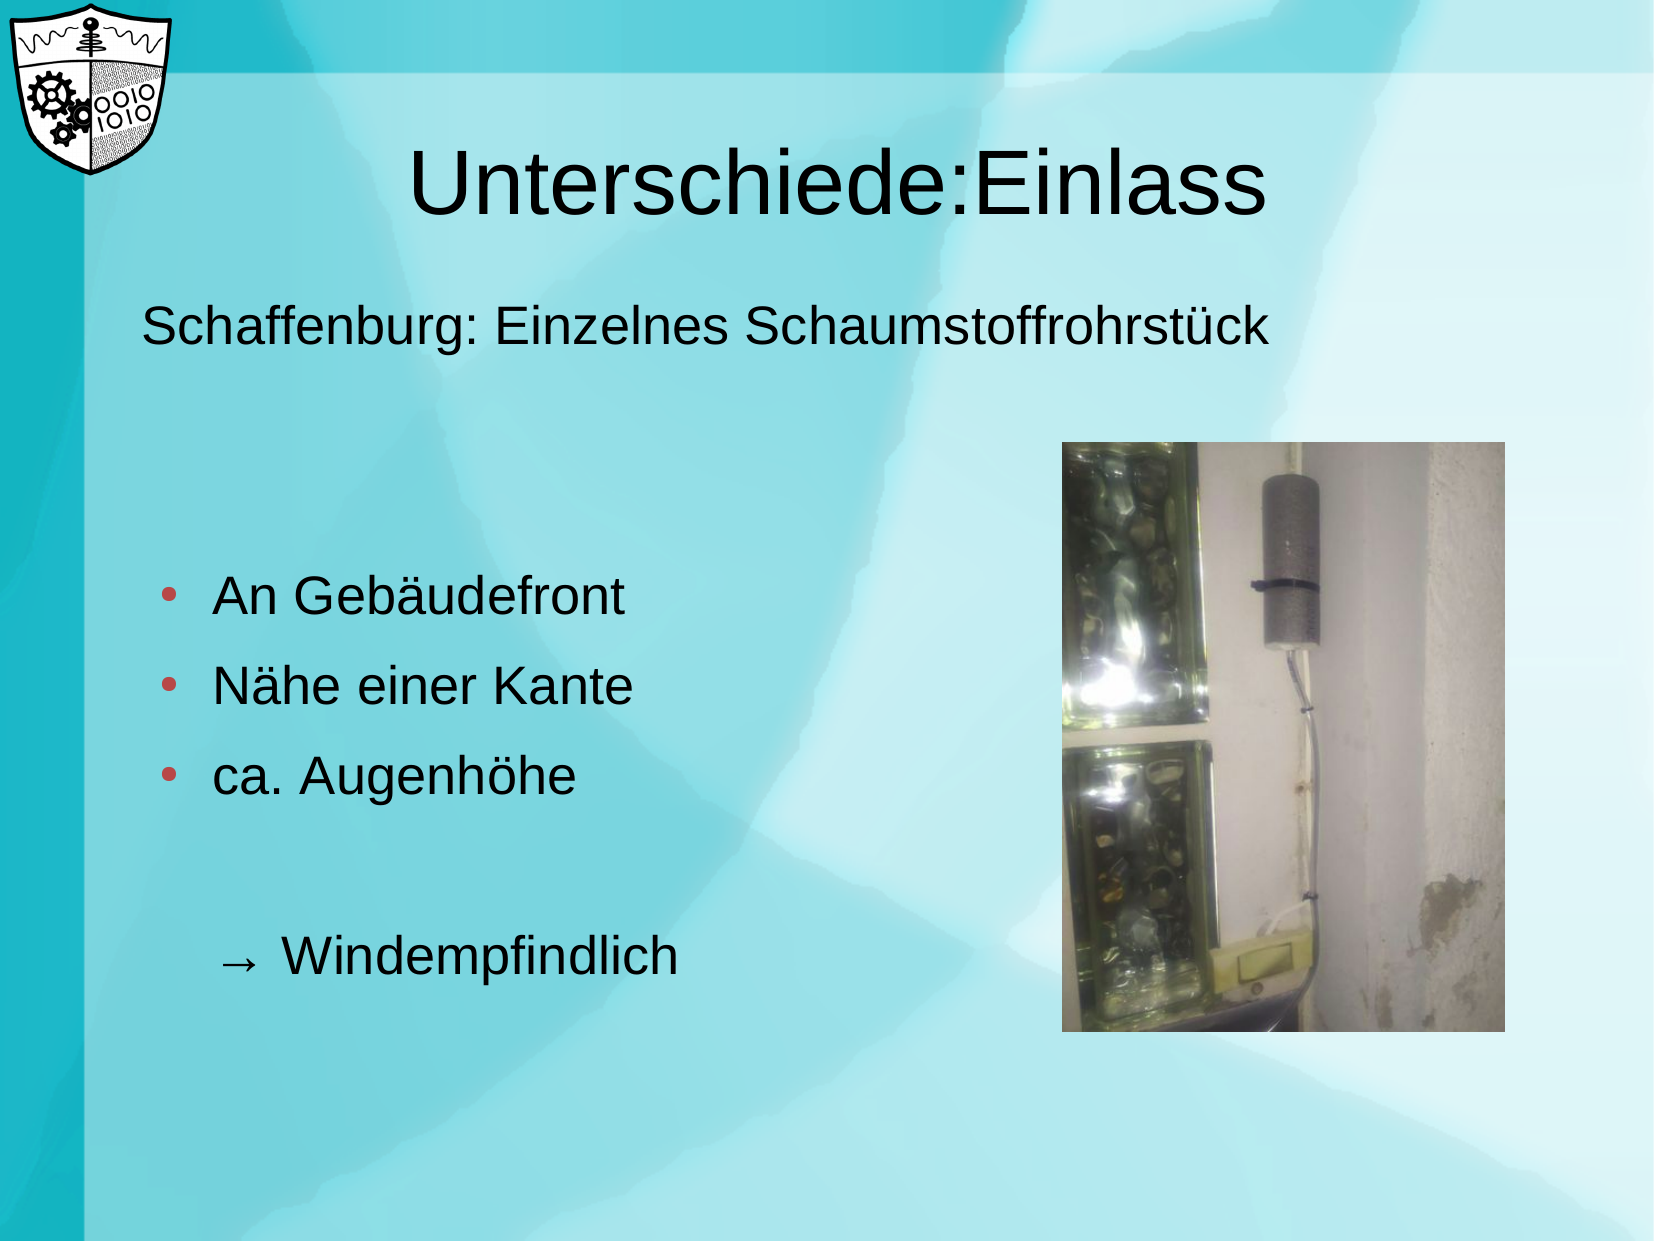

# Unterschiede:Einlass
Schaffenburg: Einzelnes Schaumstoffrohrstück
An Gebäudefront
Nähe einer Kante
ca. Augenhöhe
→ Windempfindlich